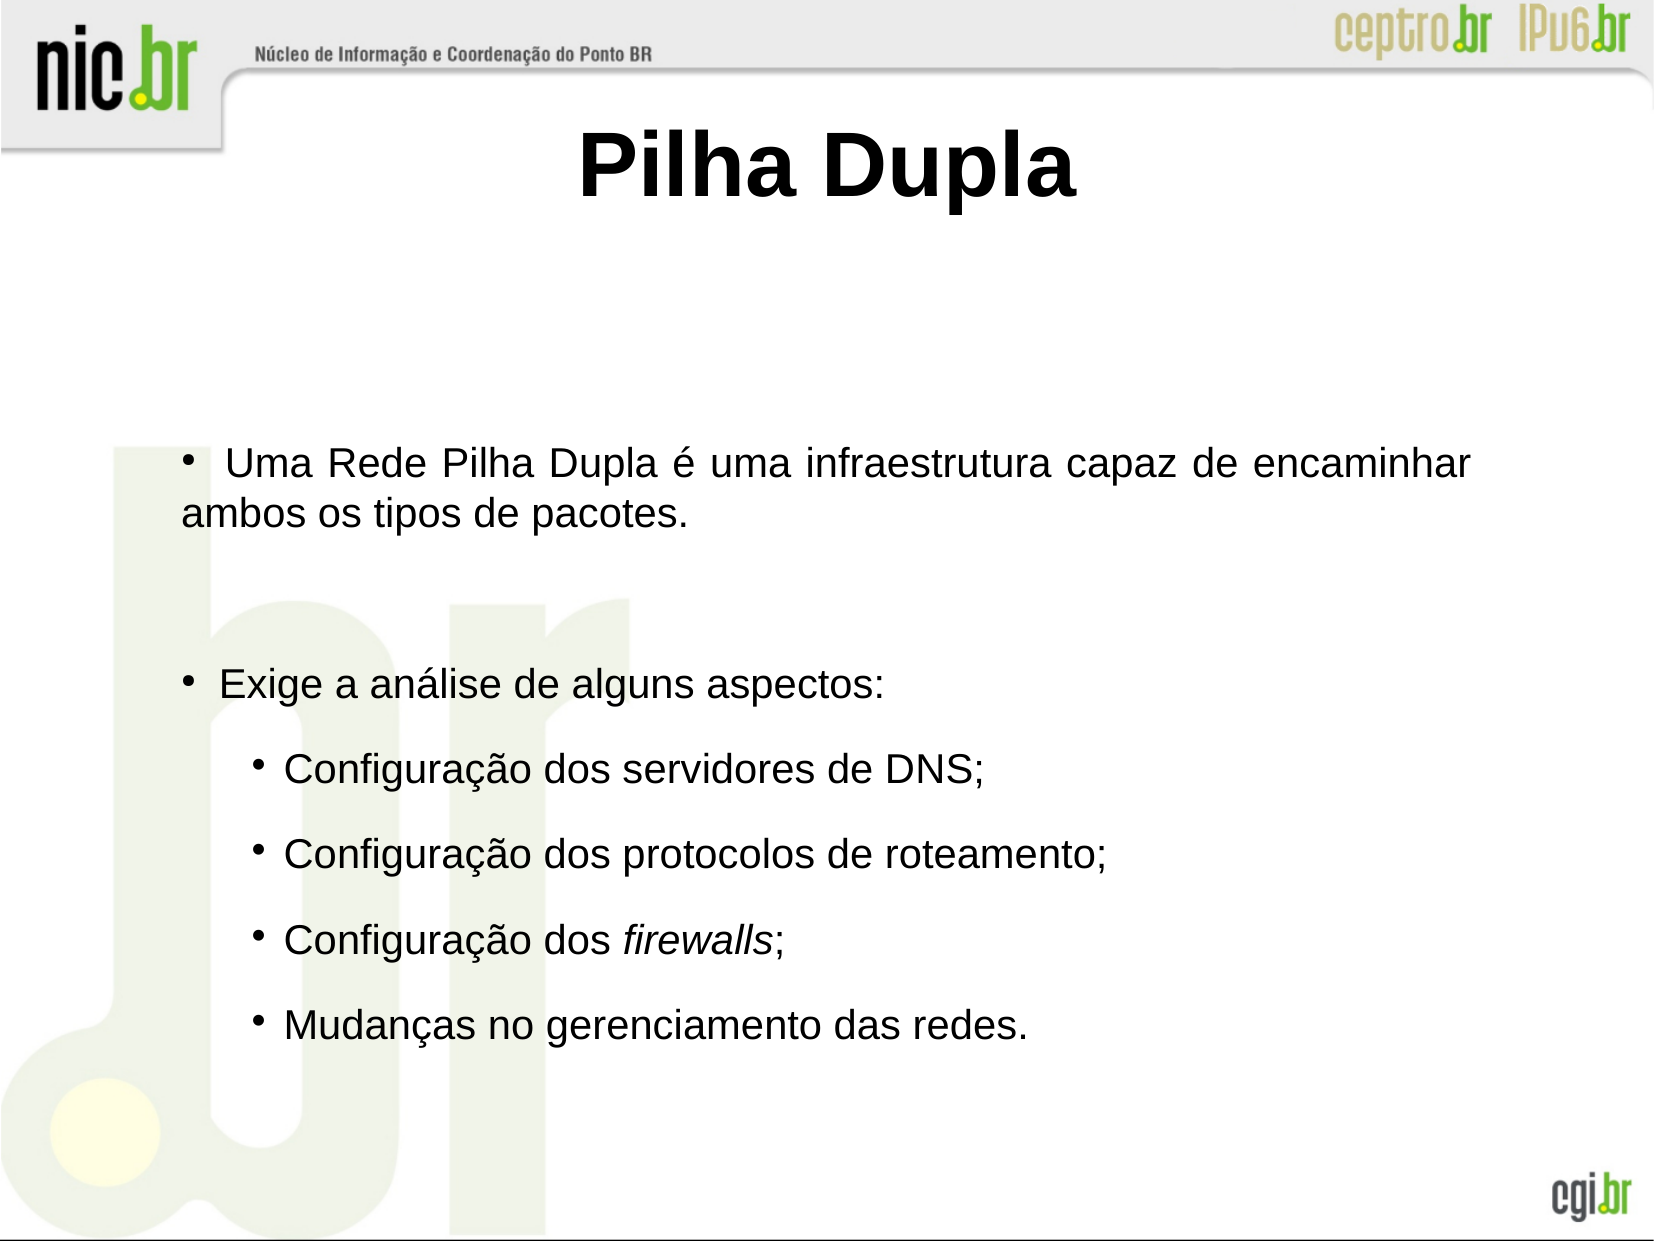

Pilha Dupla
 Uma Rede Pilha Dupla é uma infraestrutura capaz de encaminhar ambos os tipos de pacotes.
 Exige a análise de alguns aspectos:
Configuração dos servidores de DNS;
Configuração dos protocolos de roteamento;
Configuração dos firewalls;
Mudanças no gerenciamento das redes.